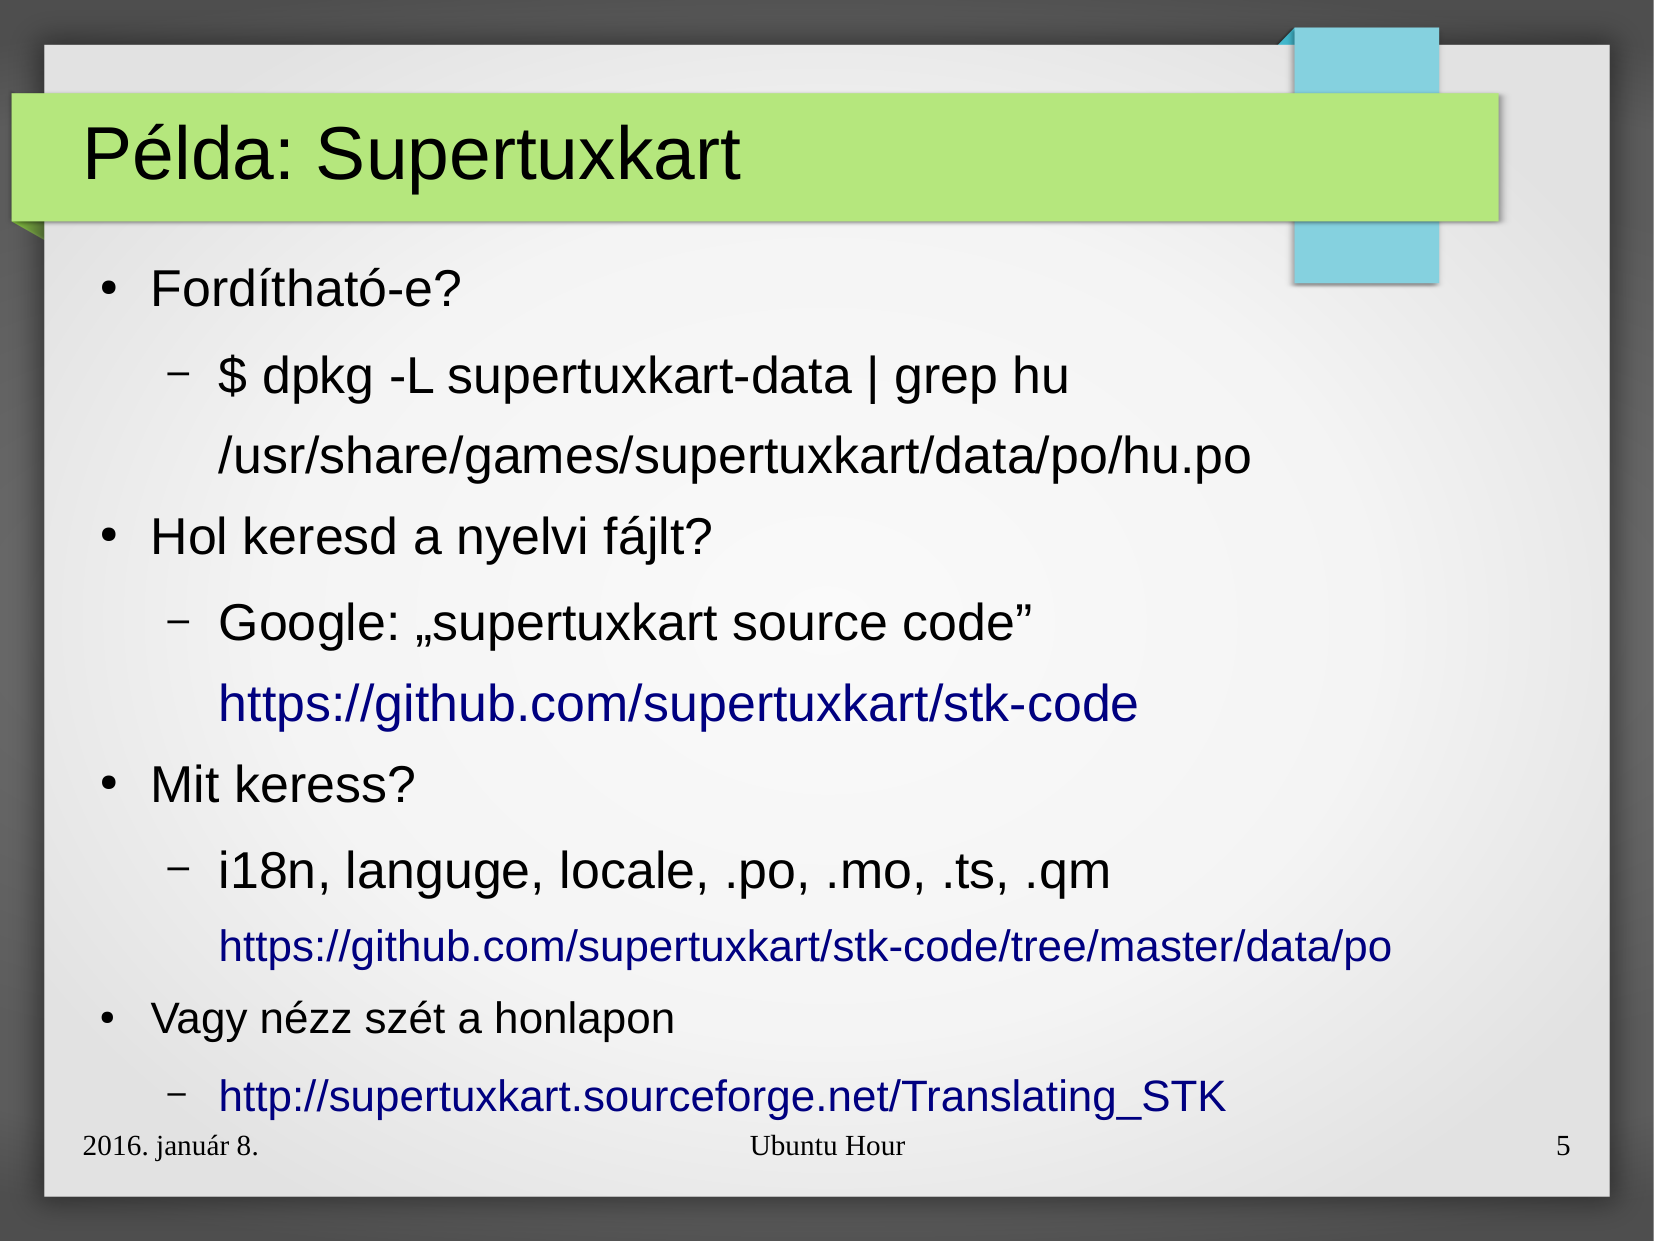

# Példa: Supertuxkart
Fordítható-e?
$ dpkg -L supertuxkart-data | grep hu
/usr/share/games/supertuxkart/data/po/hu.po
Hol keresd a nyelvi fájlt?
Google: „supertuxkart source code”
https://github.com/supertuxkart/stk-code
Mit keress?
i18n, languge, locale, .po, .mo, .ts, .qm
https://github.com/supertuxkart/stk-code/tree/master/data/po
Vagy nézz szét a honlapon
http://supertuxkart.sourceforge.net/Translating_STK
2016. január 8.
Ubuntu Hour
5